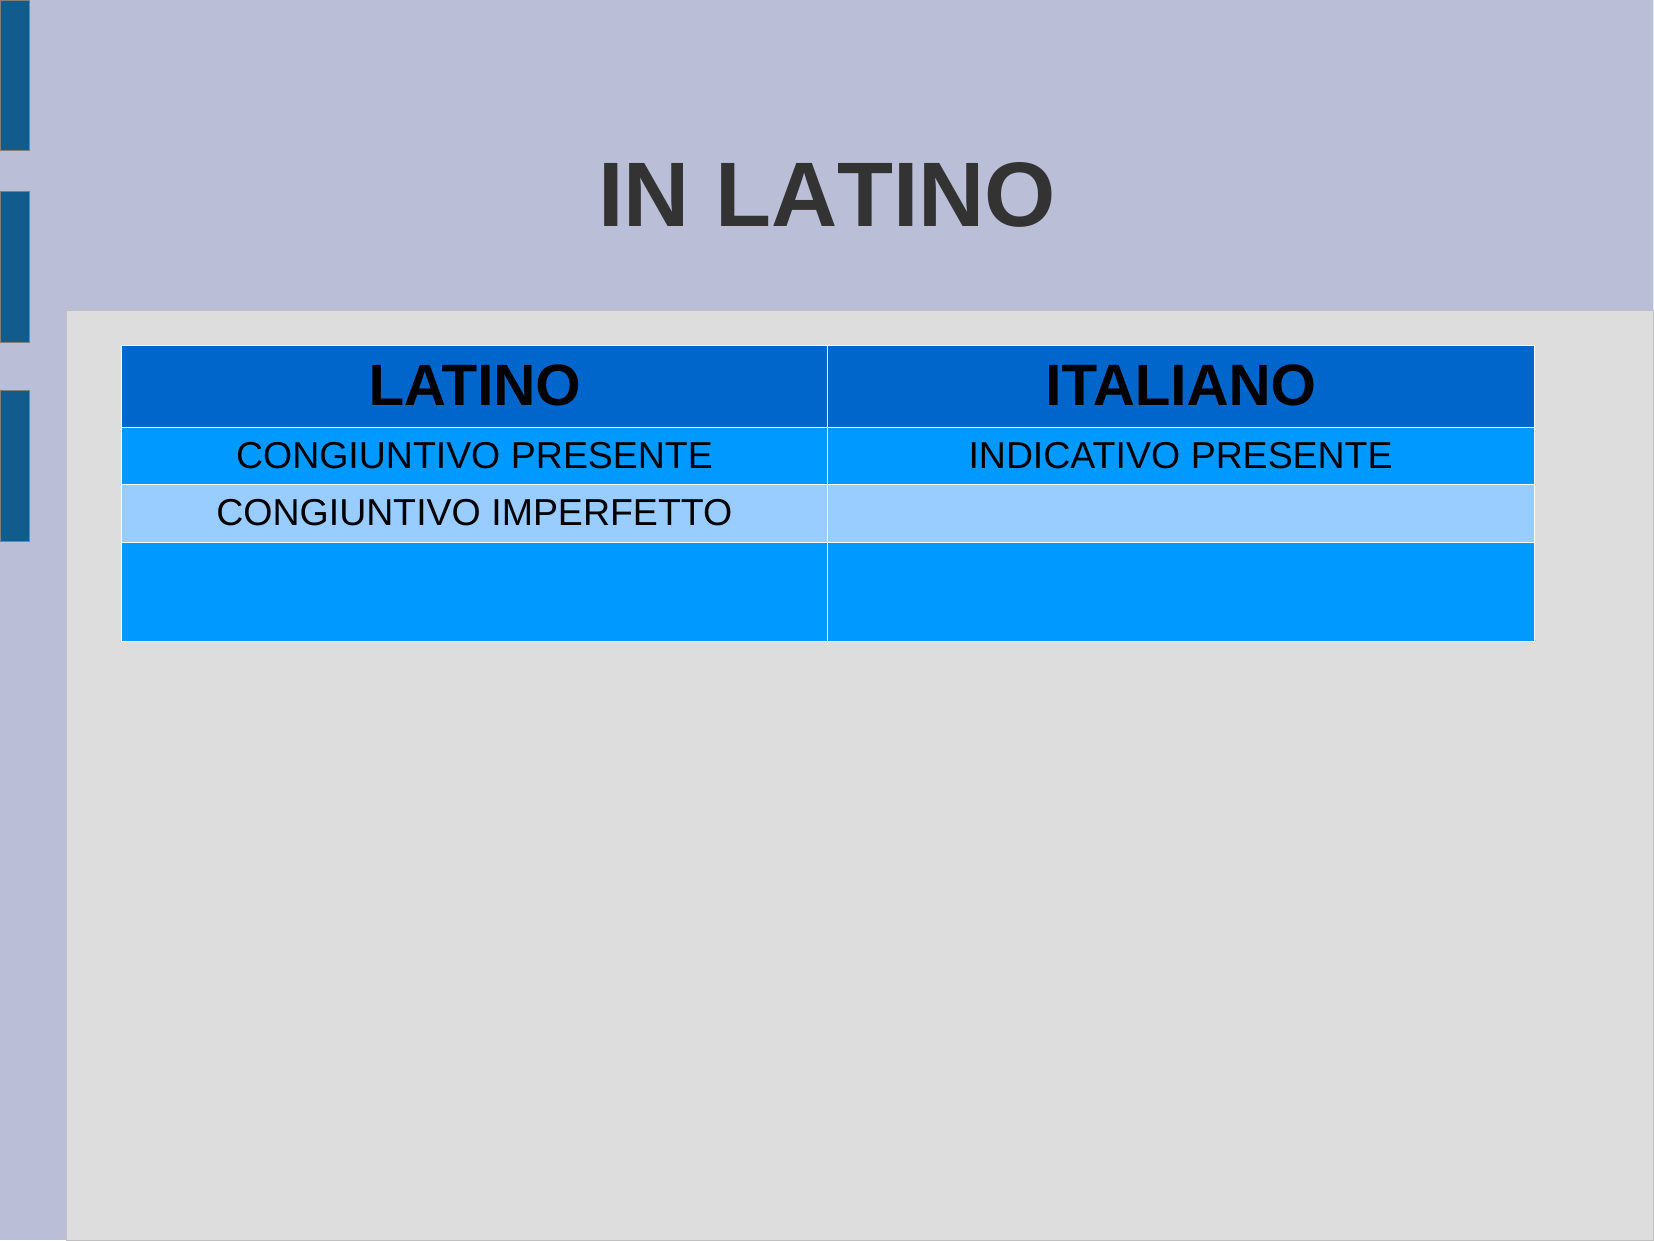

# IN LATINO
| LATINO | ITALIANO |
| --- | --- |
| CONGIUNTIVO PRESENTE | INDICATIVO PRESENTE |
| CONGIUNTIVO IMPERFETTO | |
| | |